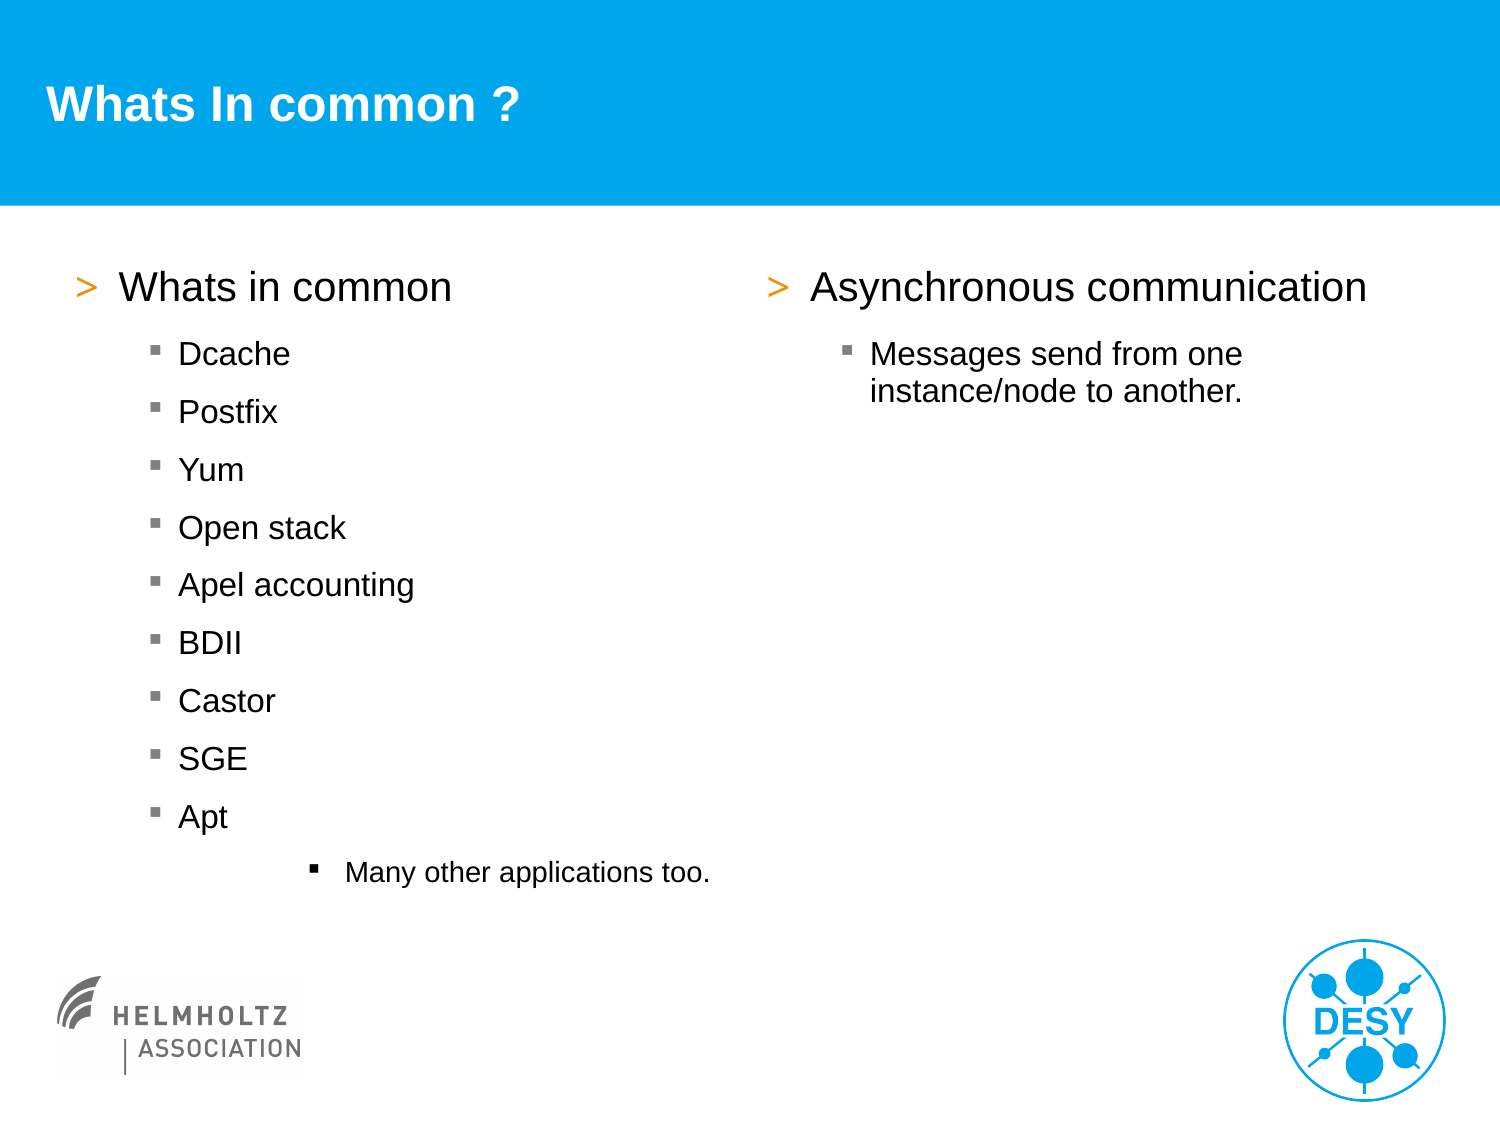

# Whats In common ?
Whats in common
Dcache
Postfix
Yum
Open stack
Apel accounting
BDII
Castor
SGE
Apt
Many other applications too.
Asynchronous communication
Messages send from one instance/node to another.